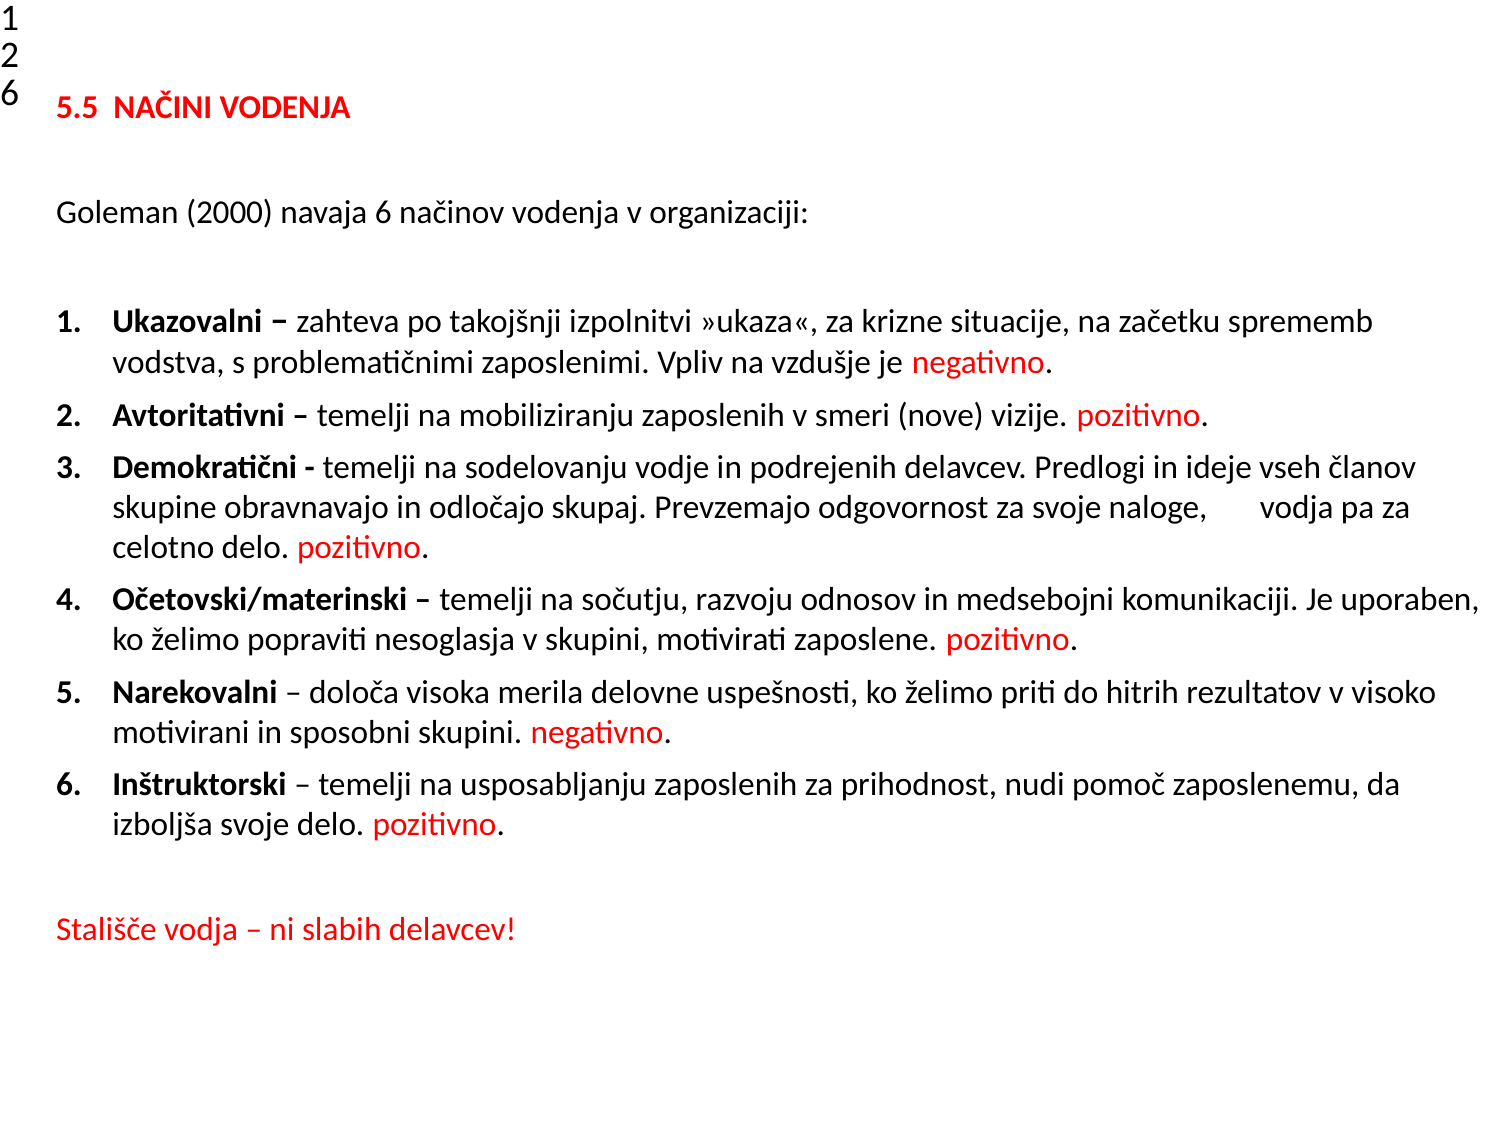

5.5 NAČINI VODENJA
Goleman (2000) navaja 6 načinov vodenja v organizaciji:
Ukazovalni – zahteva po takojšnji izpolnitvi »ukaza«, za krizne situacije, na začetku sprememb vodstva, s problematičnimi zaposlenimi. Vpliv na vzdušje je negativno.
Avtoritativni – temelji na mobiliziranju zaposlenih v smeri (nove) vizije. pozitivno.
Demokratični - temelji na sodelovanju vodje in podrejenih delavcev. Predlogi in ideje vseh članov skupine obravnavajo in odločajo skupaj. Prevzemajo odgovornost za svoje naloge, vodja pa za celotno delo. pozitivno.
Očetovski/materinski – temelji na sočutju, razvoju odnosov in medsebojni komunikaciji. Je uporaben, ko želimo popraviti nesoglasja v skupini, motivirati zaposlene. pozitivno.
Narekovalni – določa visoka merila delovne uspešnosti, ko želimo priti do hitrih rezultatov v visoko motivirani in sposobni skupini. negativno.
Inštruktorski – temelji na usposabljanju zaposlenih za prihodnost, nudi pomoč zaposlenemu, da izboljša svoje delo. pozitivno.
Stališče vodja – ni slabih delavcev!